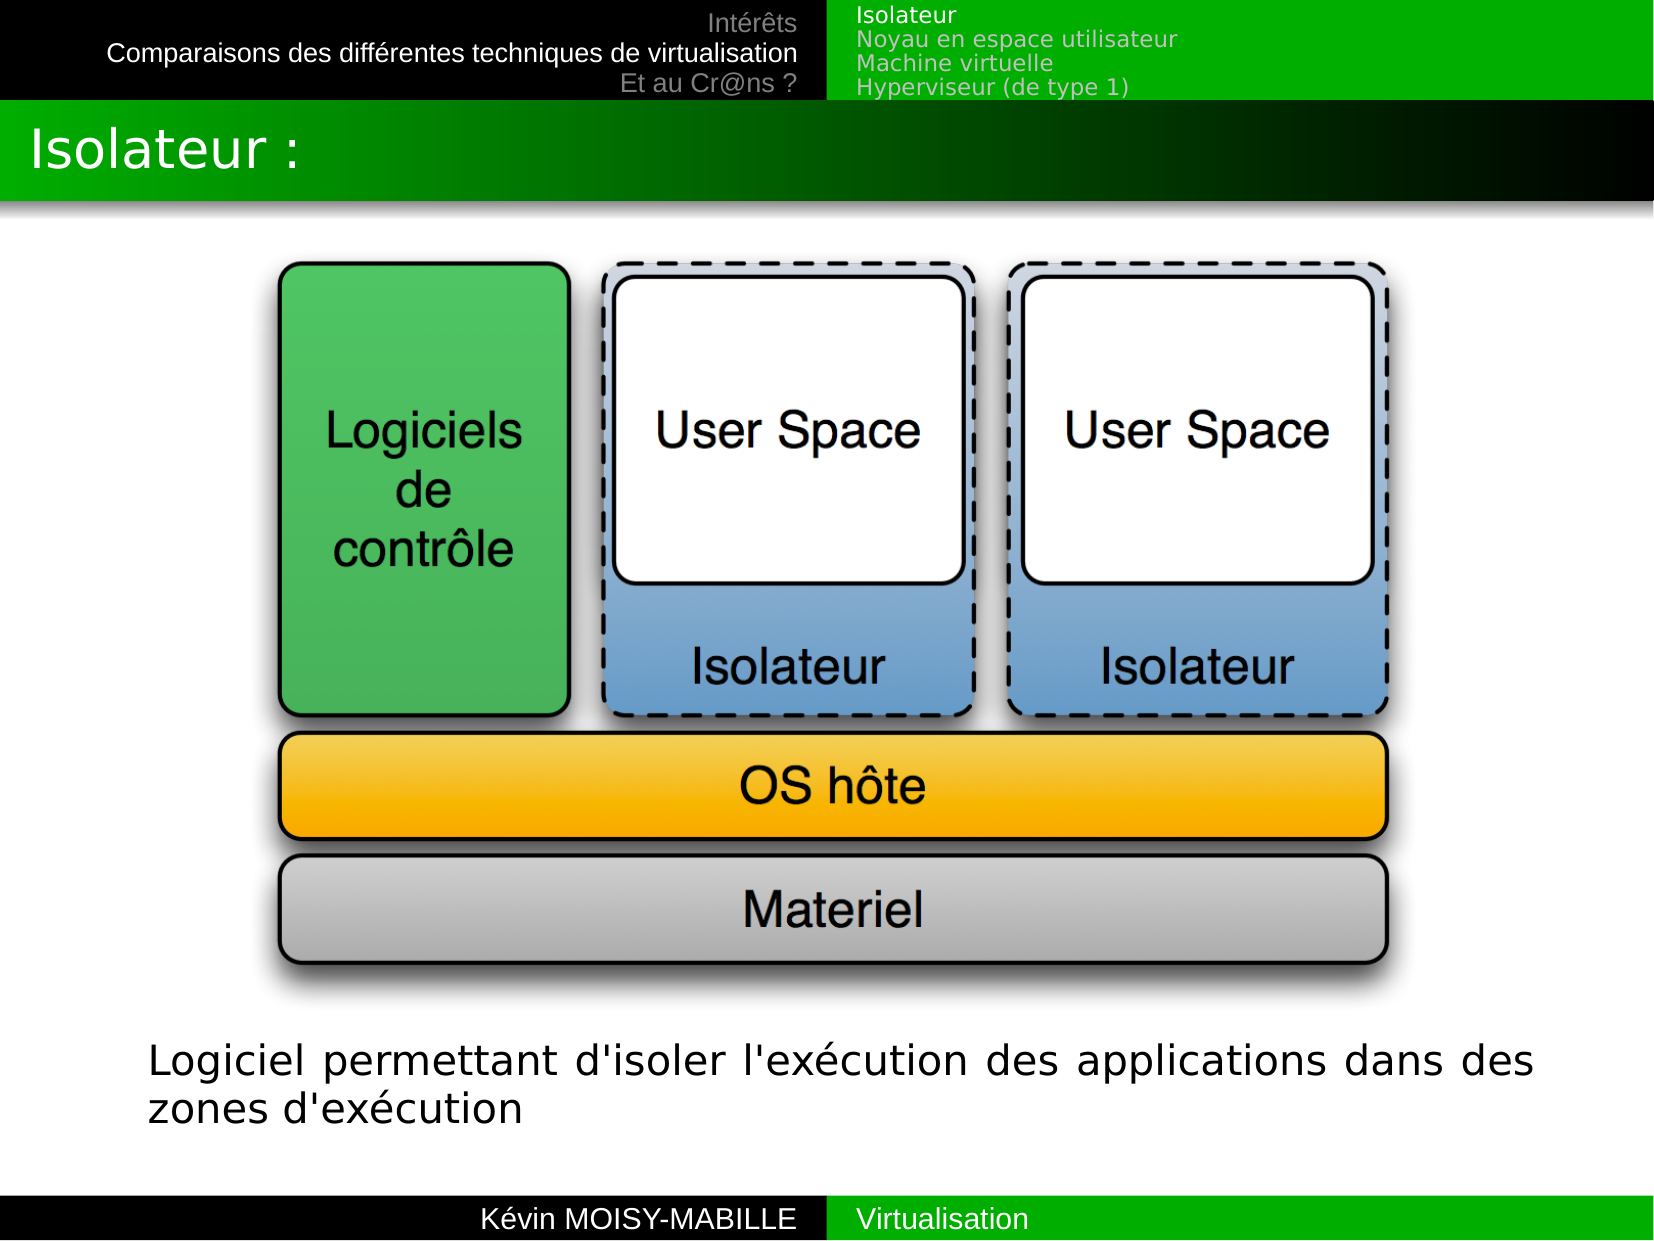

Isolateur
Noyau en espace utilisateur
Machine virtuelle
Hyperviseur (de type 1)
Intérêts
Comparaisons des différentes techniques de virtualisation
Et au Cr@ns ?
Isolateur :
Logiciel permettant d'isoler l'exécution des applications dans des zones d'exécution
Kévin MOISY-MABILLE
Virtualisation